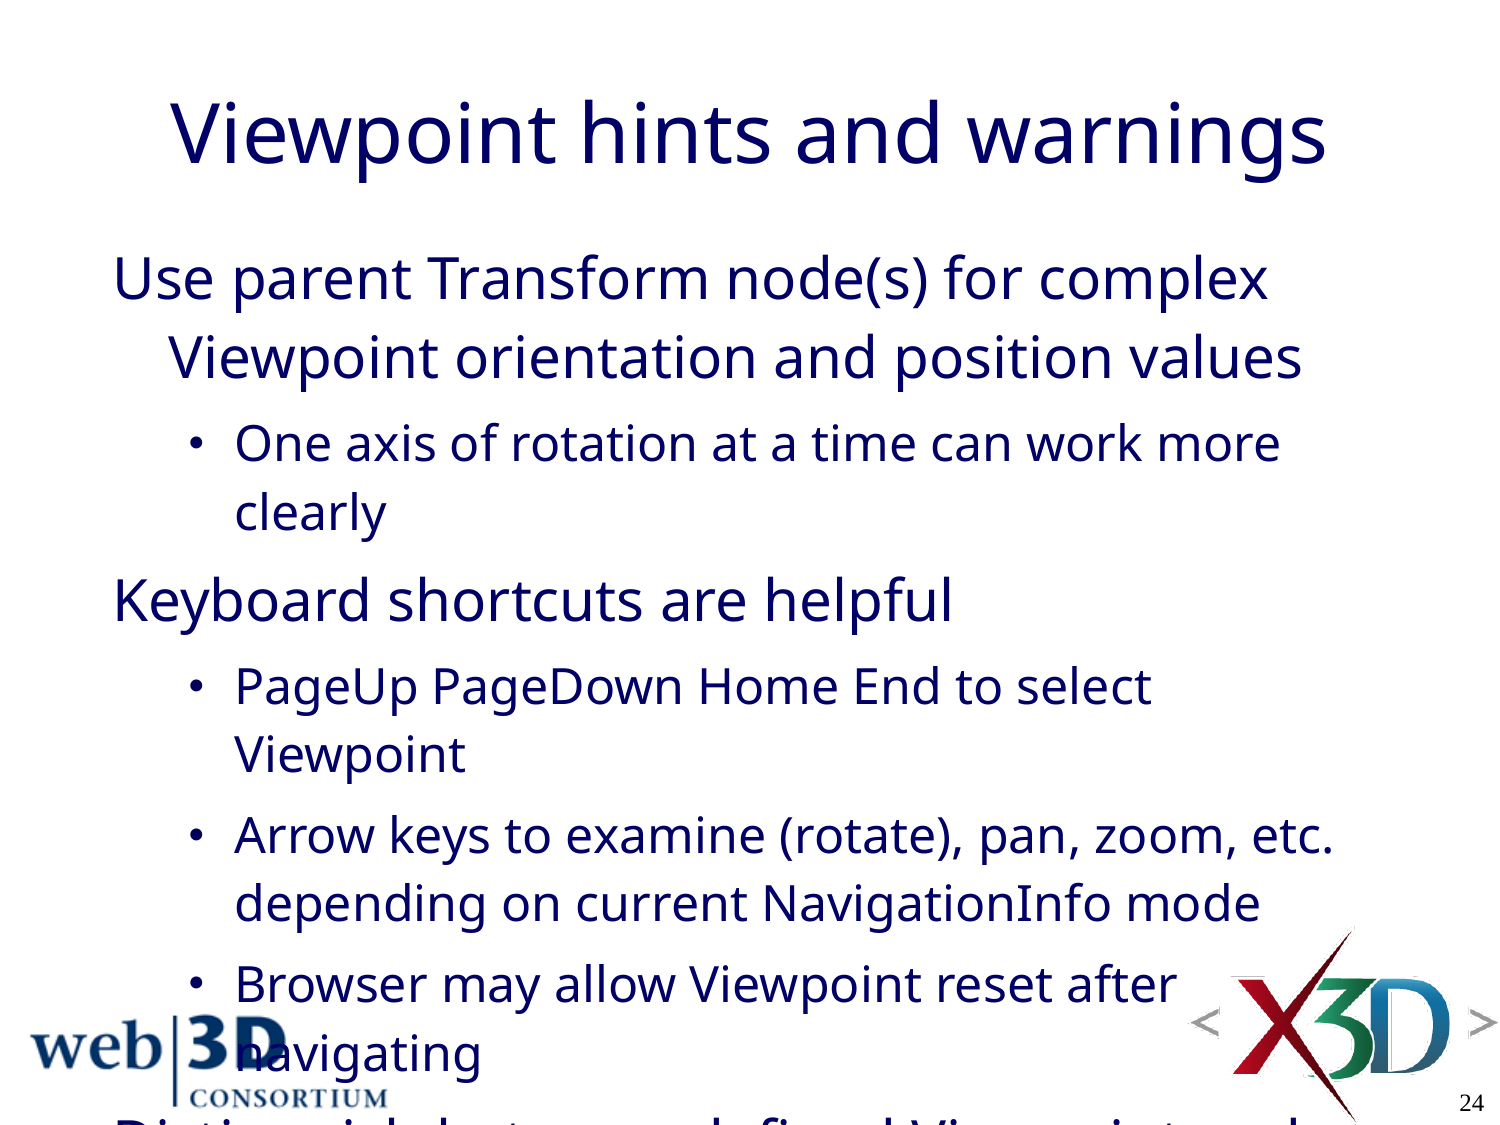

# Viewpoint hints and warnings
Use parent Transform node(s) for complex Viewpoint orientation and position values
One axis of rotation at a time can work more clearly
Keyboard shortcuts are helpful
PageUp PageDown Home End to select Viewpoint
Arrow keys to examine (rotate), pan, zoom, etc. depending on current NavigationInfo mode
Browser may allow Viewpoint reset after navigating
Distinguish between defined Viewpoint and current navigated user-view location, direction